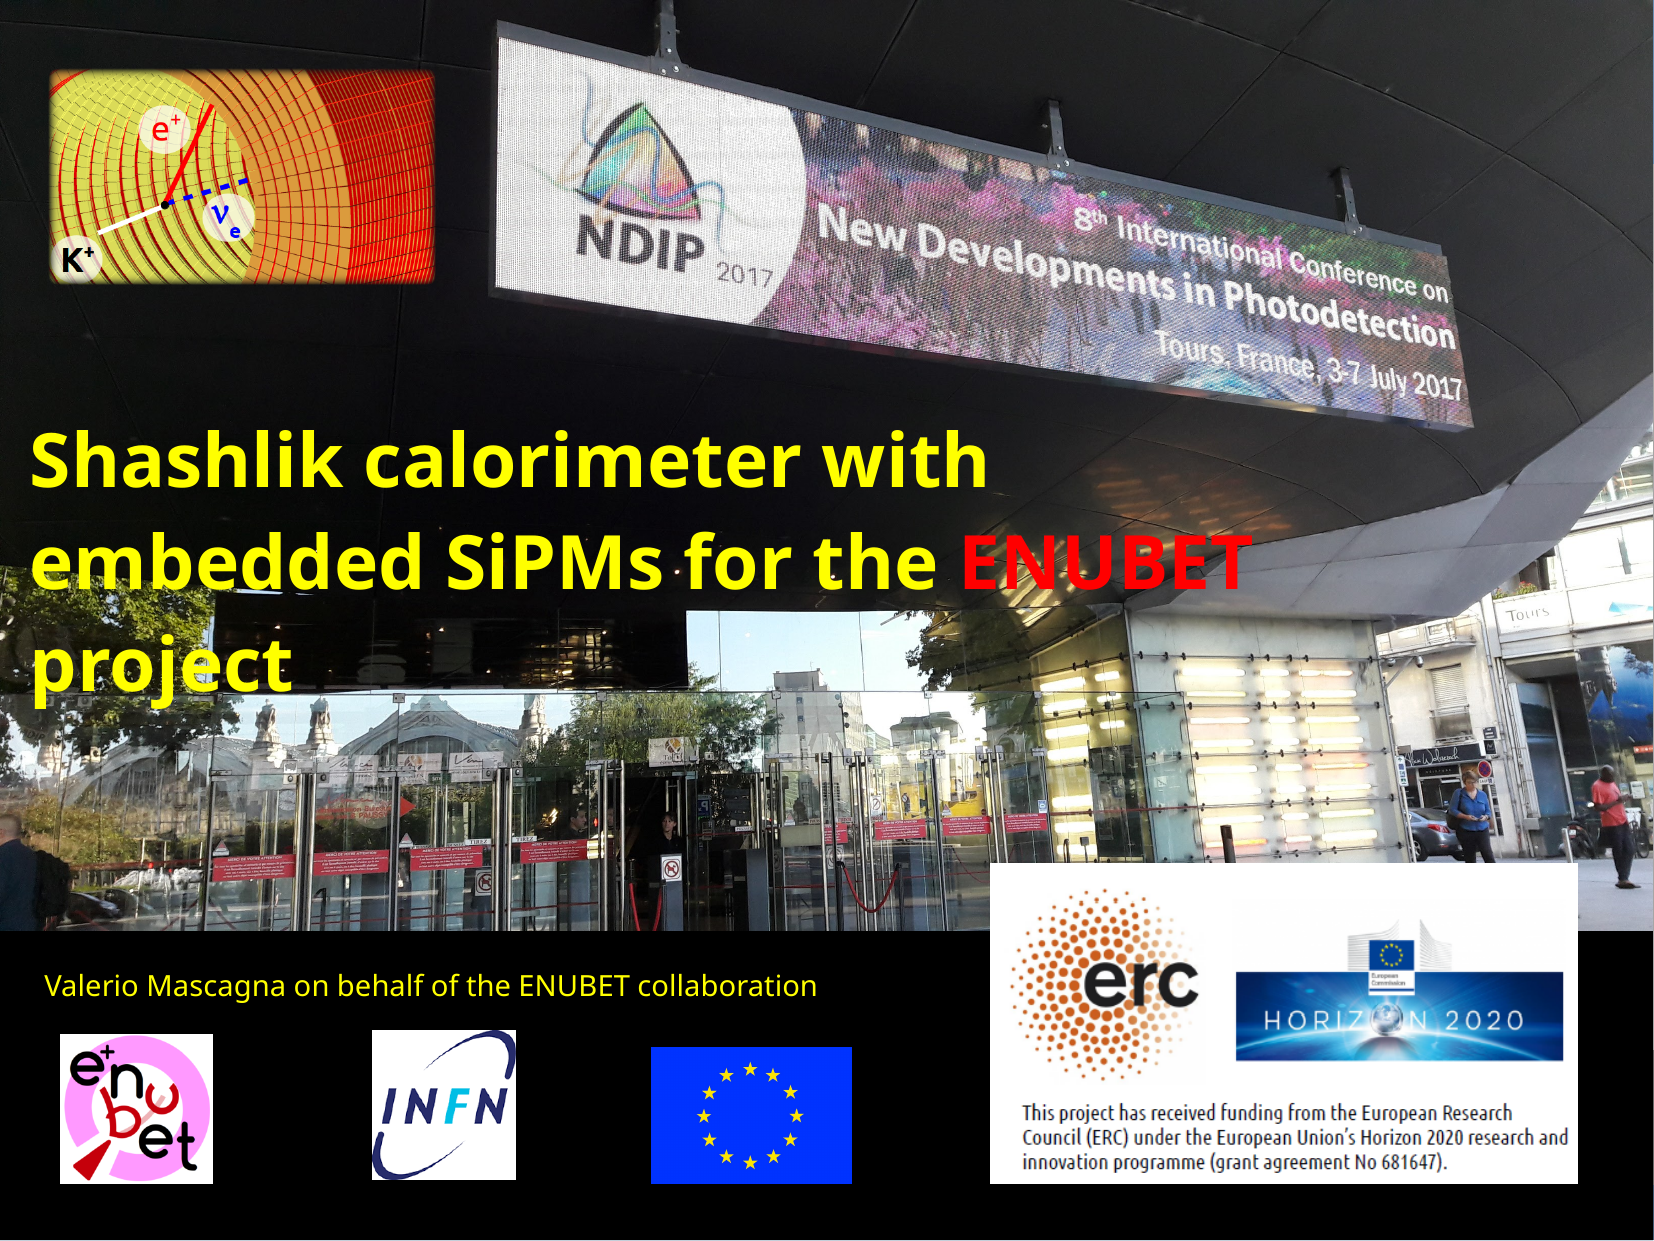

Shashlik calorimeter with embedded SiPMs for the ENUBET project
Valerio Mascagna on behalf of the ENUBET collaboration